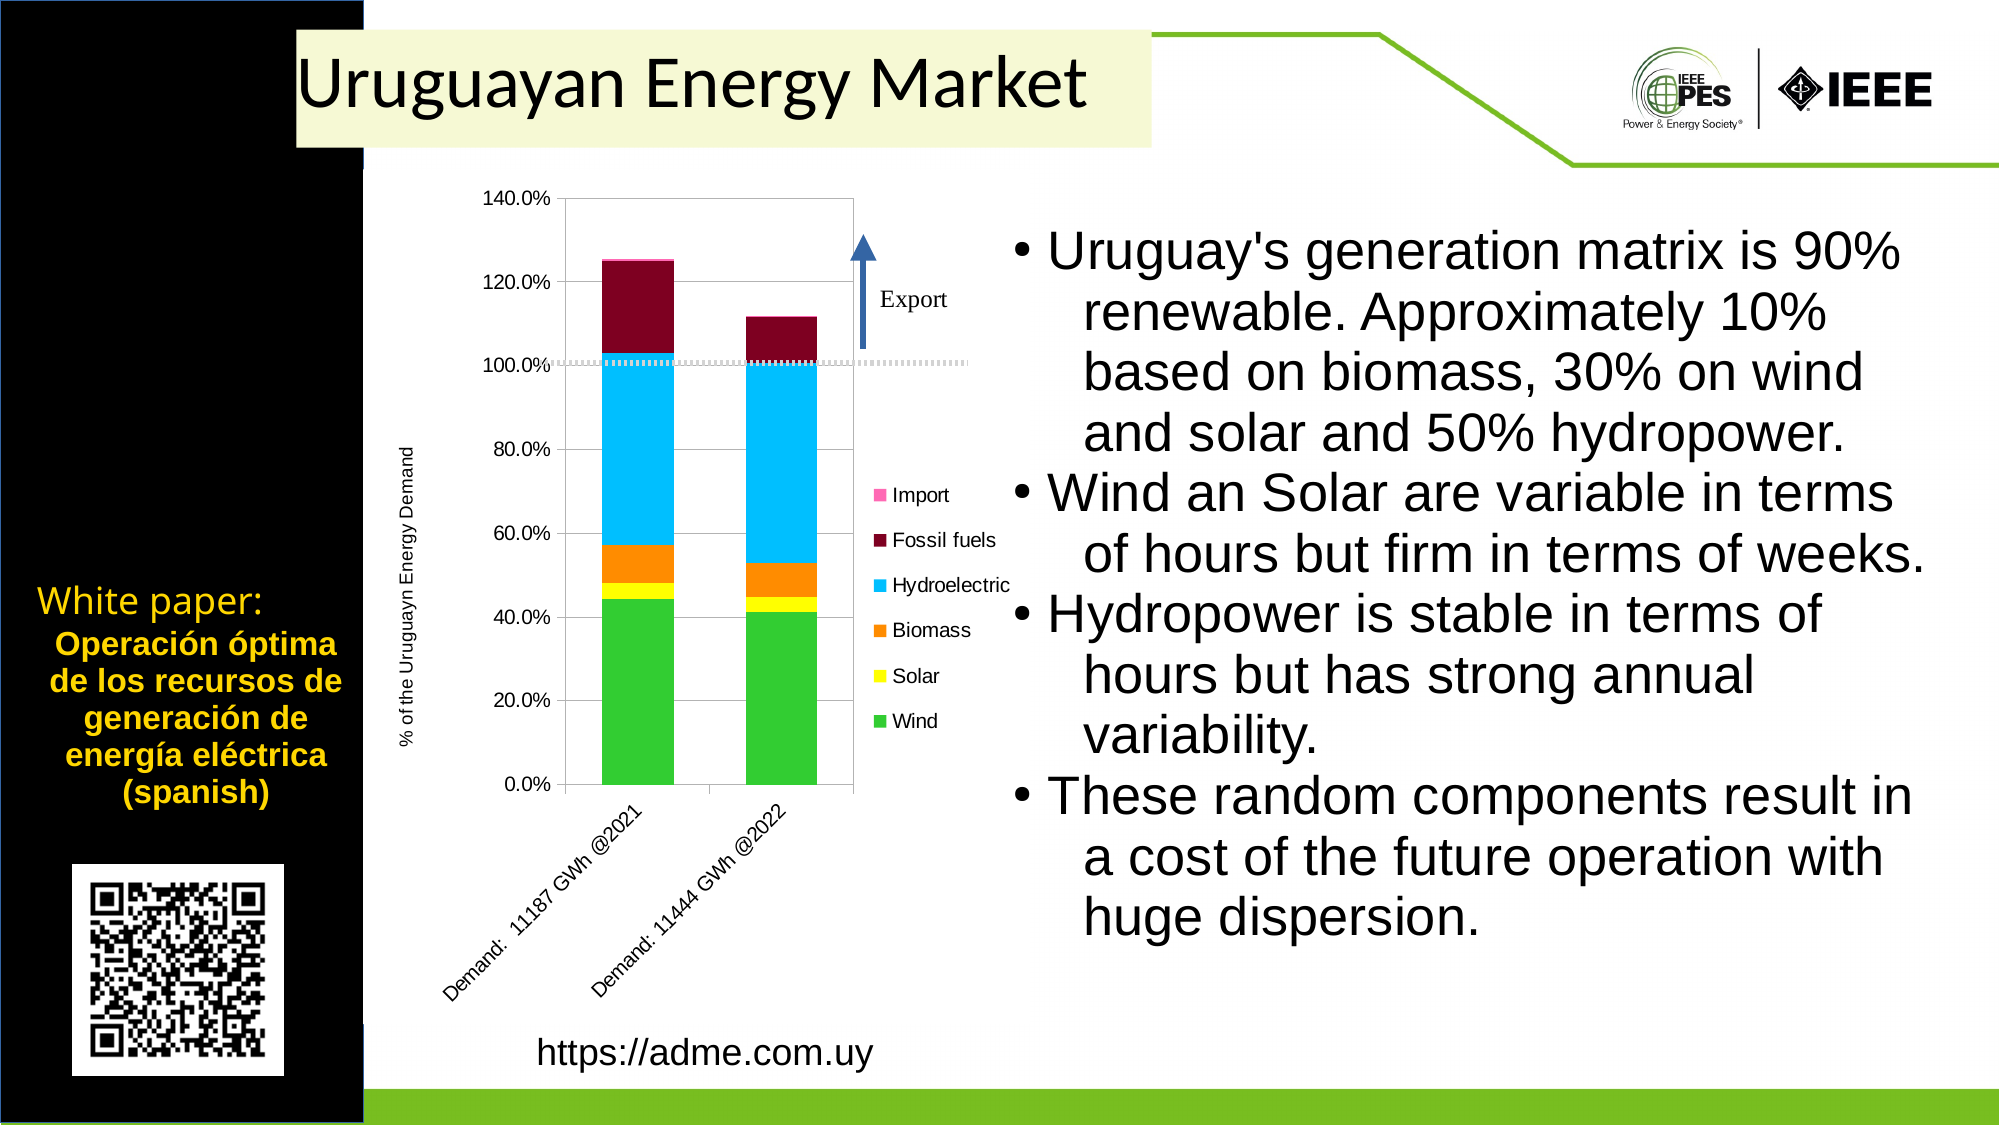

# Uruguayan Energy Market
### Chart
| Category | Wind | Solar | Biomass | Hydroelectric | Fossil fuels | Import |
|---|---|---|---|---|---|---|
| Demand: 11187 GWh @2021 | 0.44205514579889 | 0.038772086817203 | 0.091772462374664 | 0.458773385068693 | 0.217959598139827 | 0.00489097425446368 |
| Demand: 11444 GWh @2022 | 0.411224840680276 | 0.0378157632202312 | 0.0808117679774803 | 0.476754896123554 | 0.110684494174284 | 0.00207209661480719 |Uruguay's generation matrix is 90% renewable. Approximately 10% based on biomass, 30% on wind and solar and 50% hydropower.
Wind an Solar are variable in terms of hours but firm in terms of weeks.
Hydropower is stable in terms of hours but has strong annual variability.
These random components result in a cost of the future operation with huge dispersion.
White paper:
Operación óptima de los recursos de generación de energía eléctrica
(spanish)
https://adme.com.uy